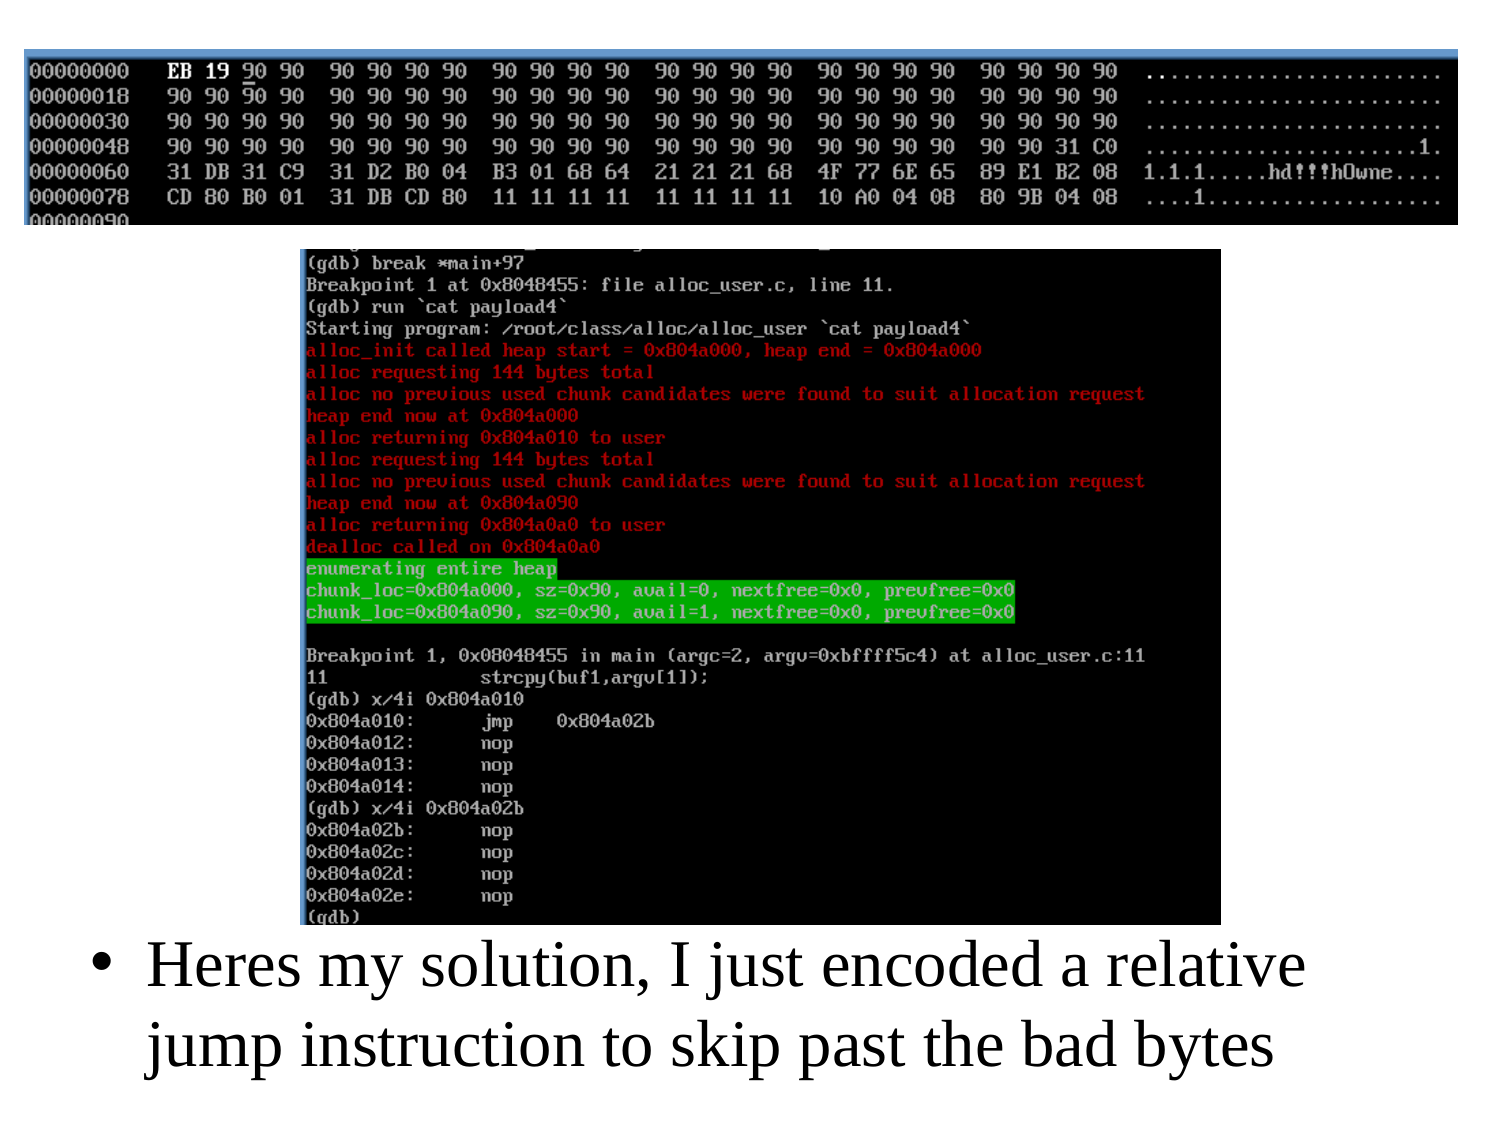

# Heres my solution, I just encoded a relative jump instruction to skip past the bad bytes